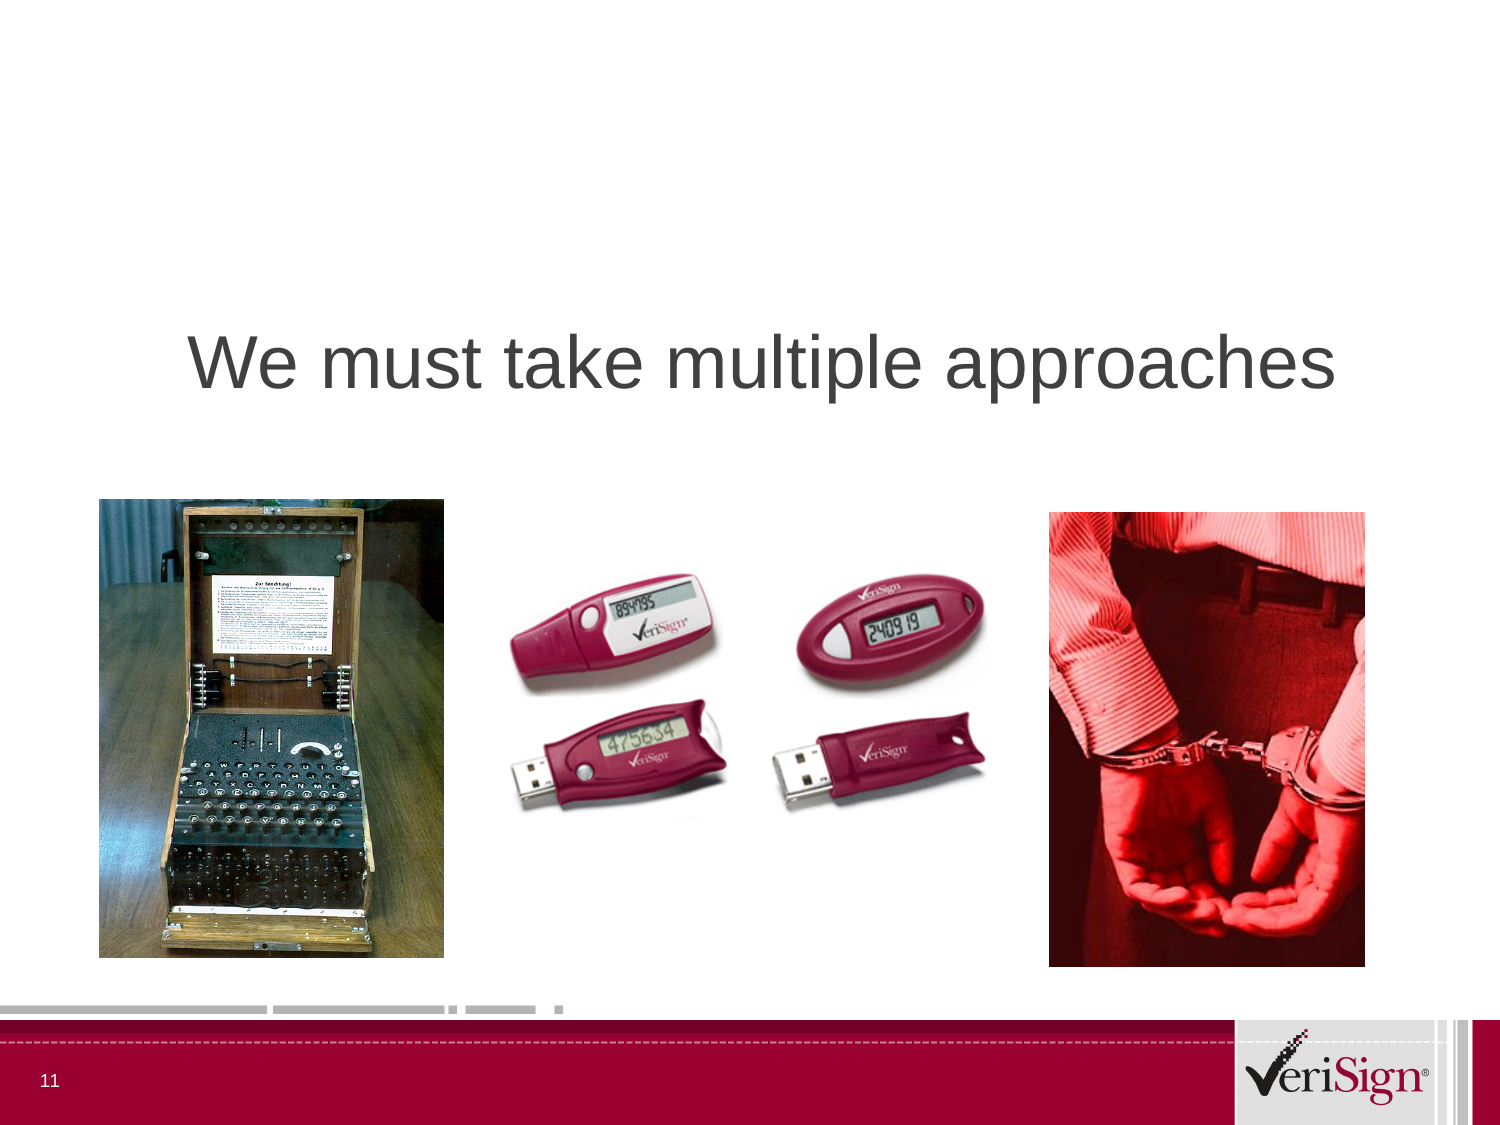

# We must take multiple approaches
11